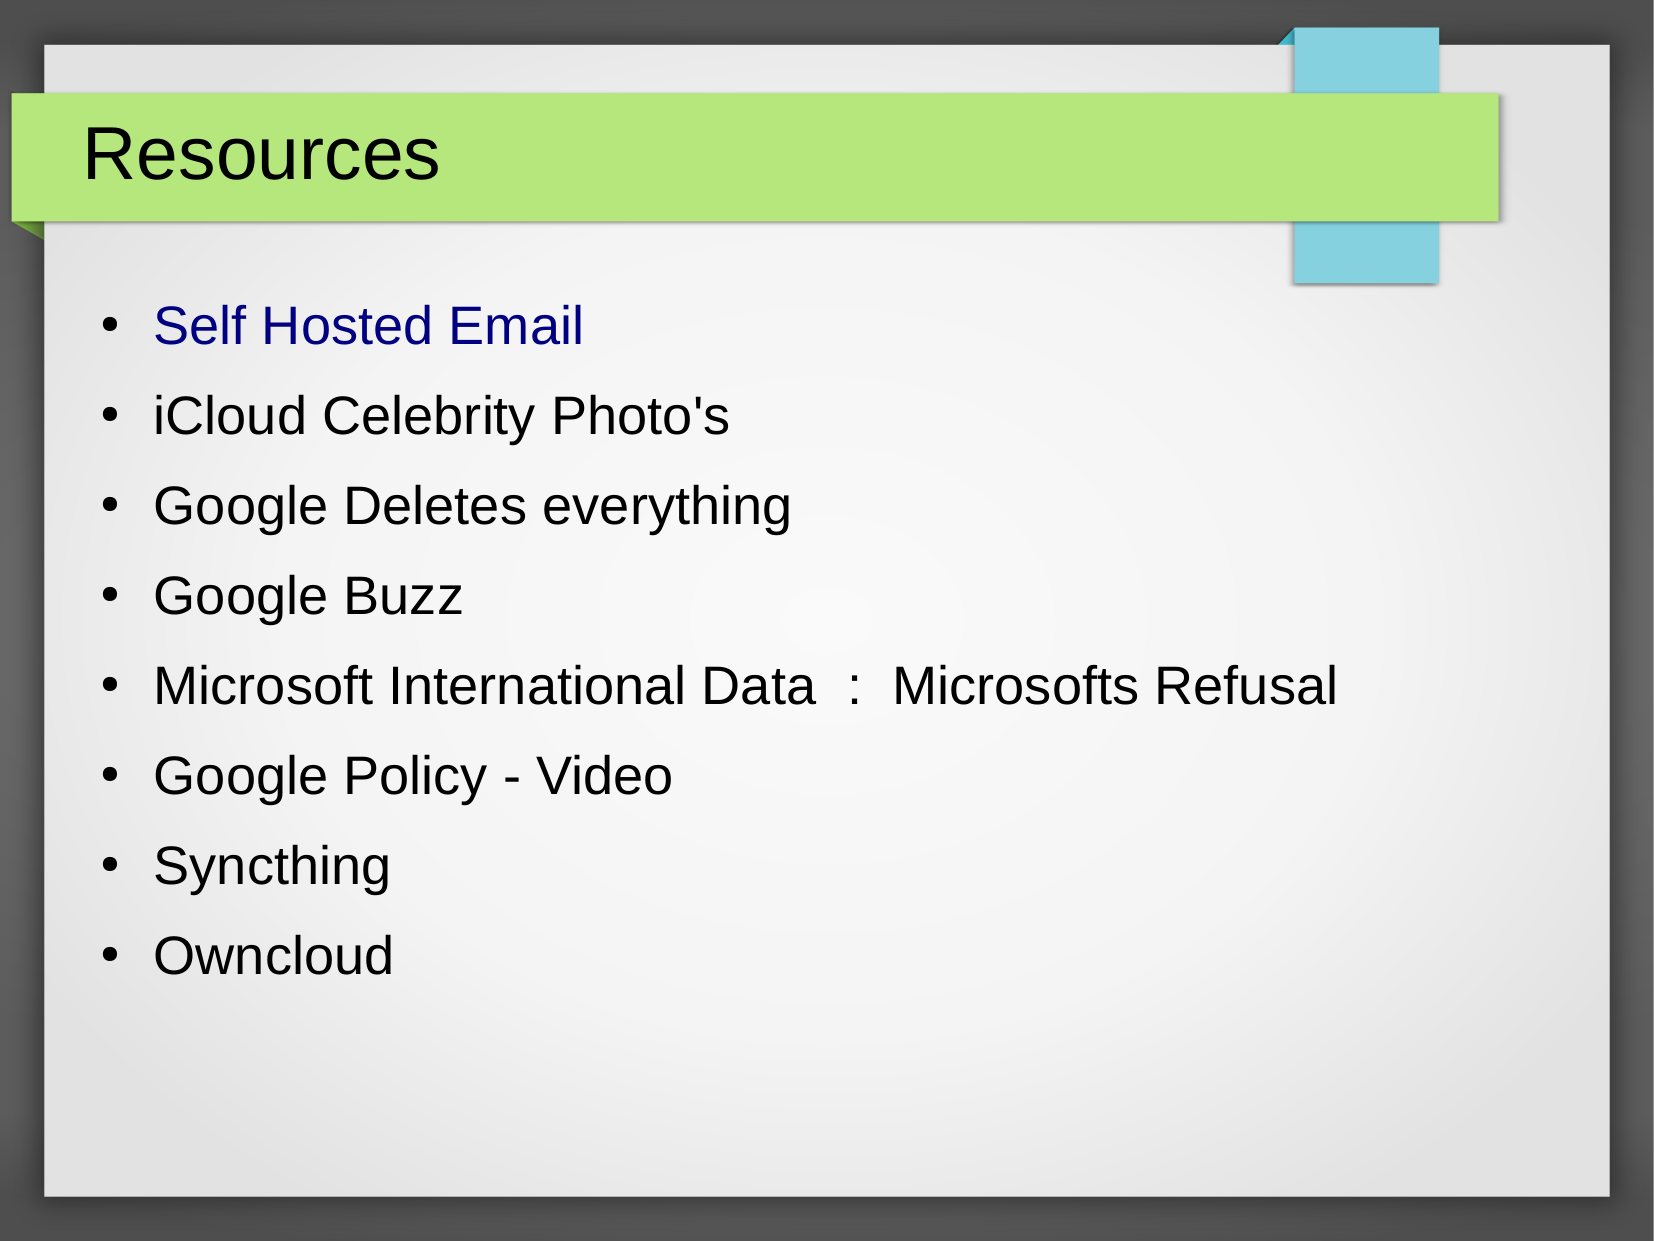

# Resources
Self Hosted Email
iCloud Celebrity Photo's
Google Deletes everything
Google Buzz
Microsoft International Data : Microsofts Refusal
Google Policy - Video
Syncthing
Owncloud